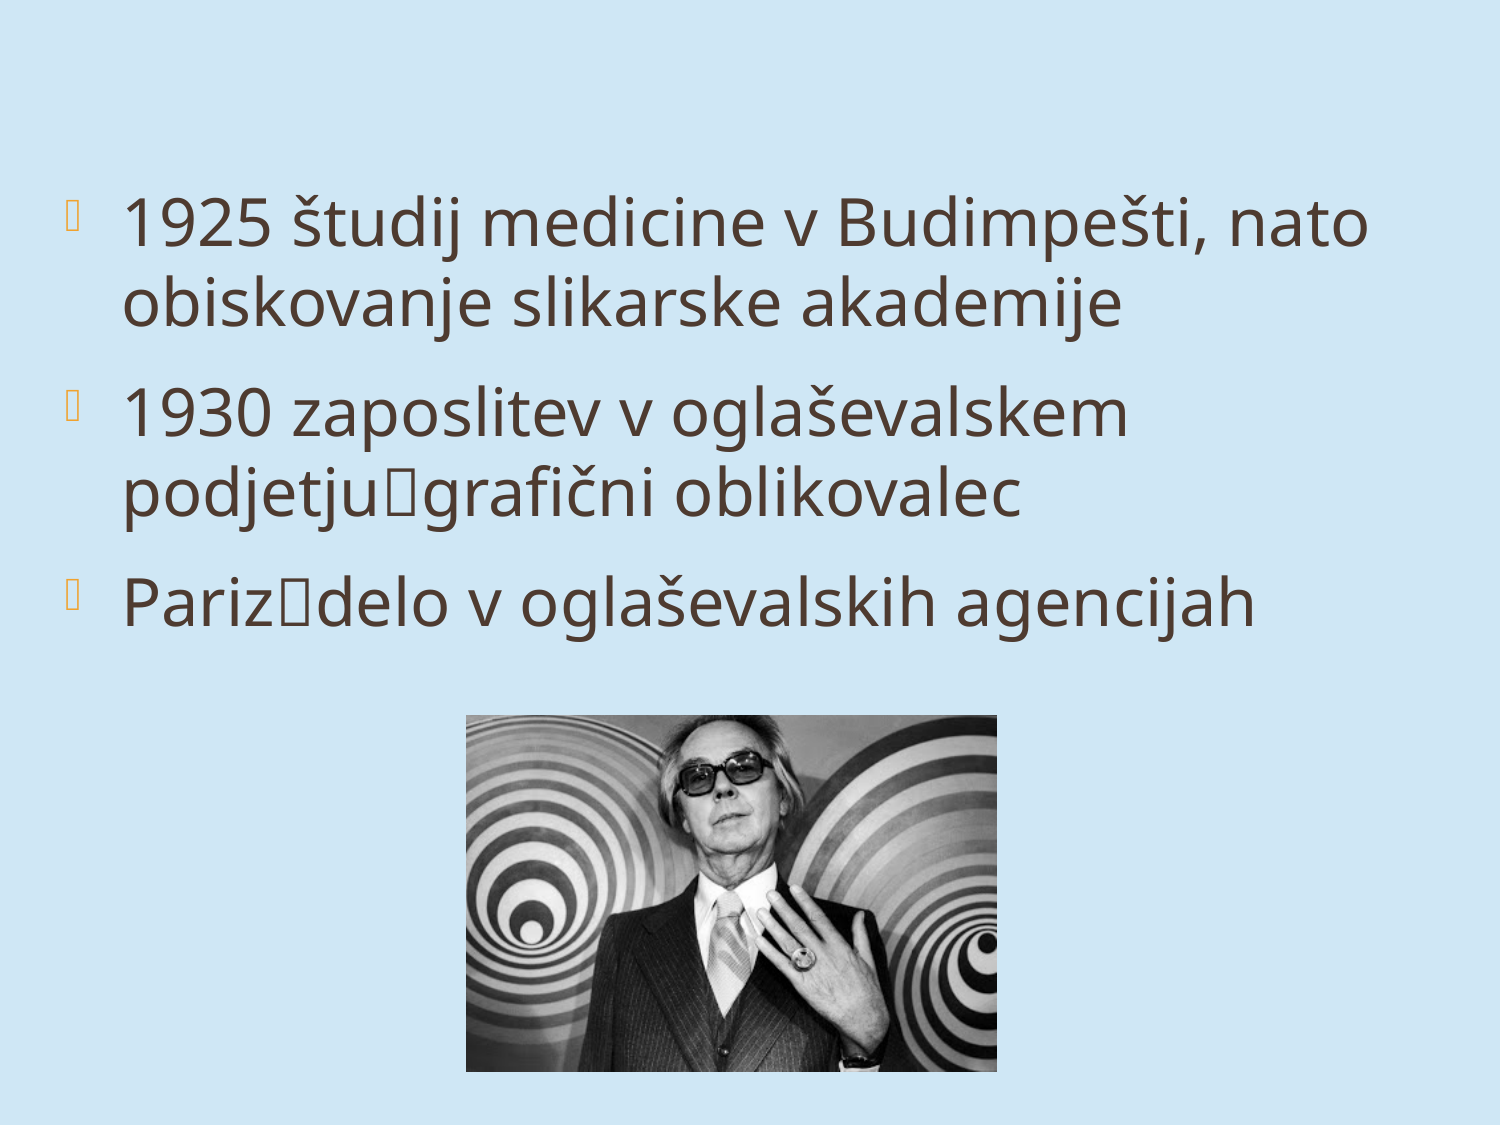

# 1925 študij medicine v Budimpešti, nato obiskovanje slikarske akademije
1930 zaposlitev v oglaševalskem podjetjugrafični oblikovalec
Parizdelo v oglaševalskih agencijah